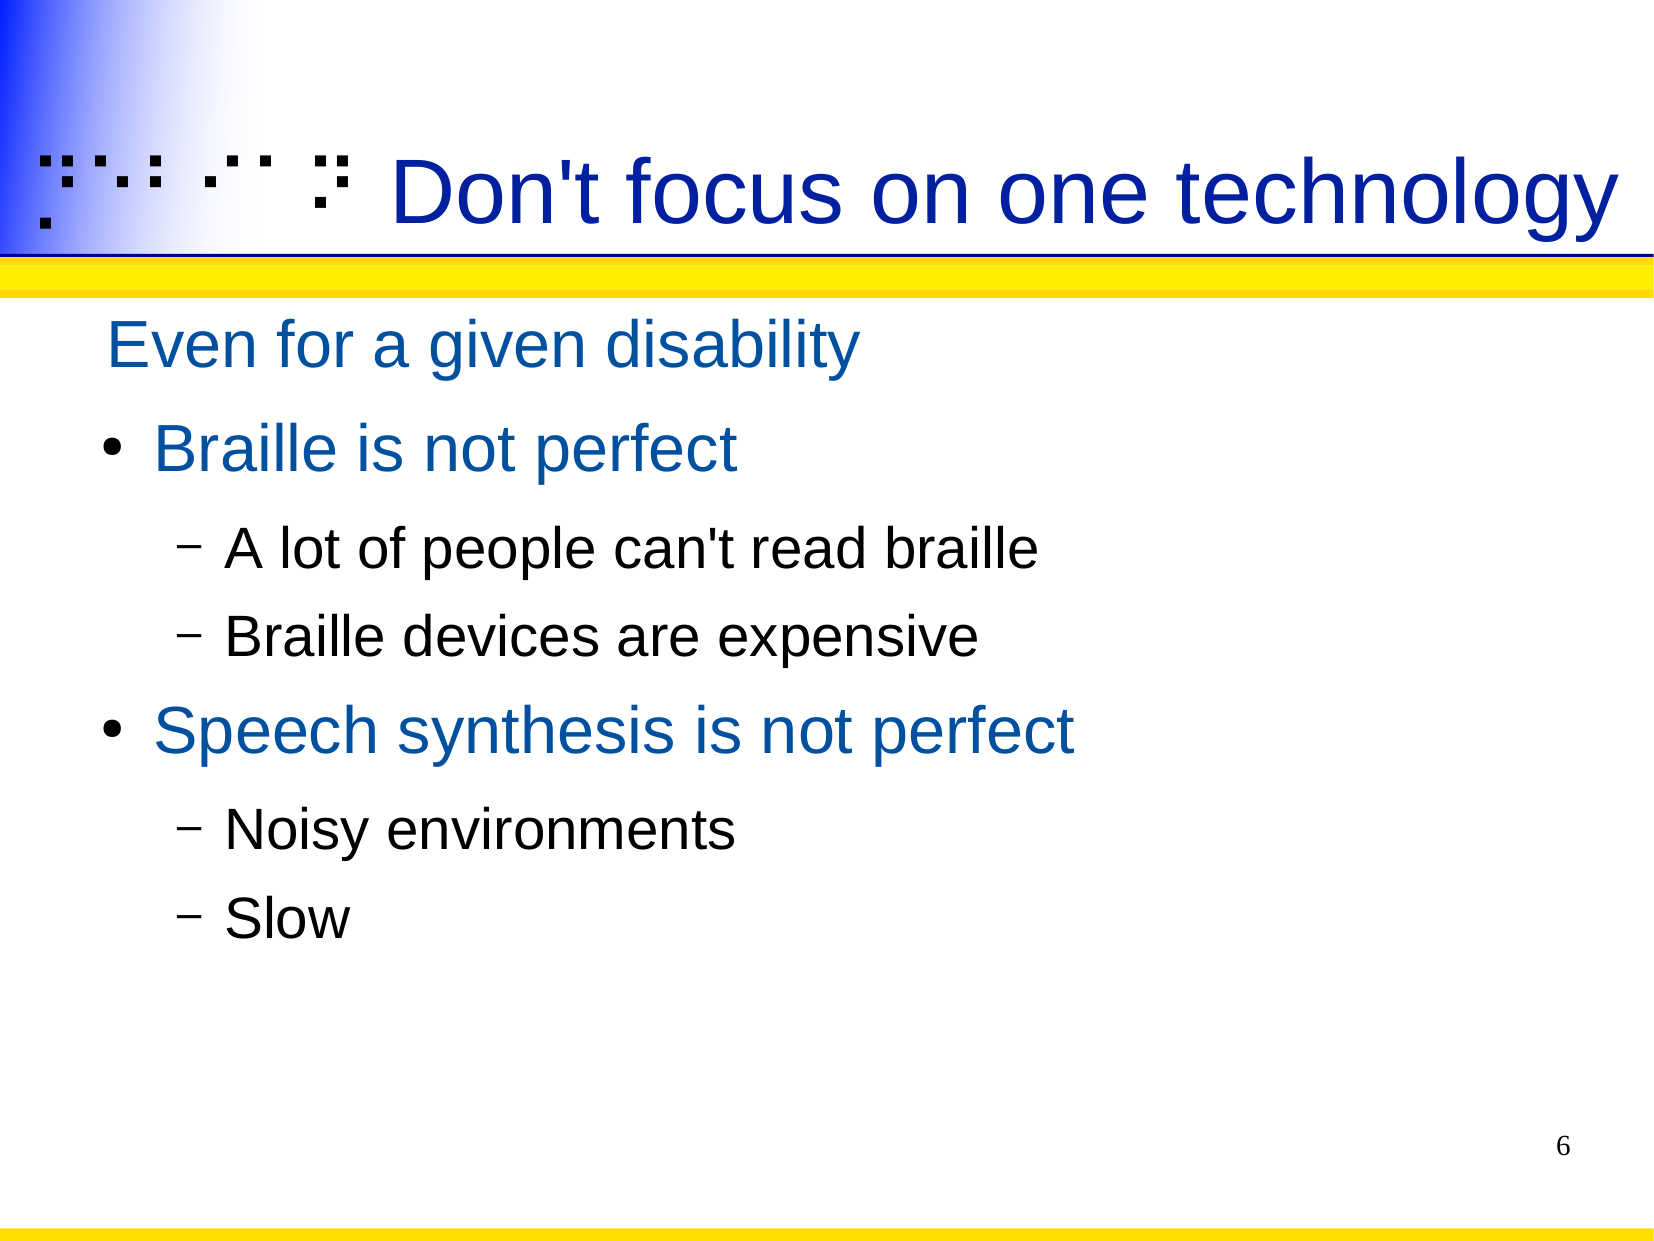

# Don't focus on one technology
Even for a given disability
Braille is not perfect
A lot of people can't read braille
Braille devices are expensive
Speech synthesis is not perfect
Noisy environments
Slow
6